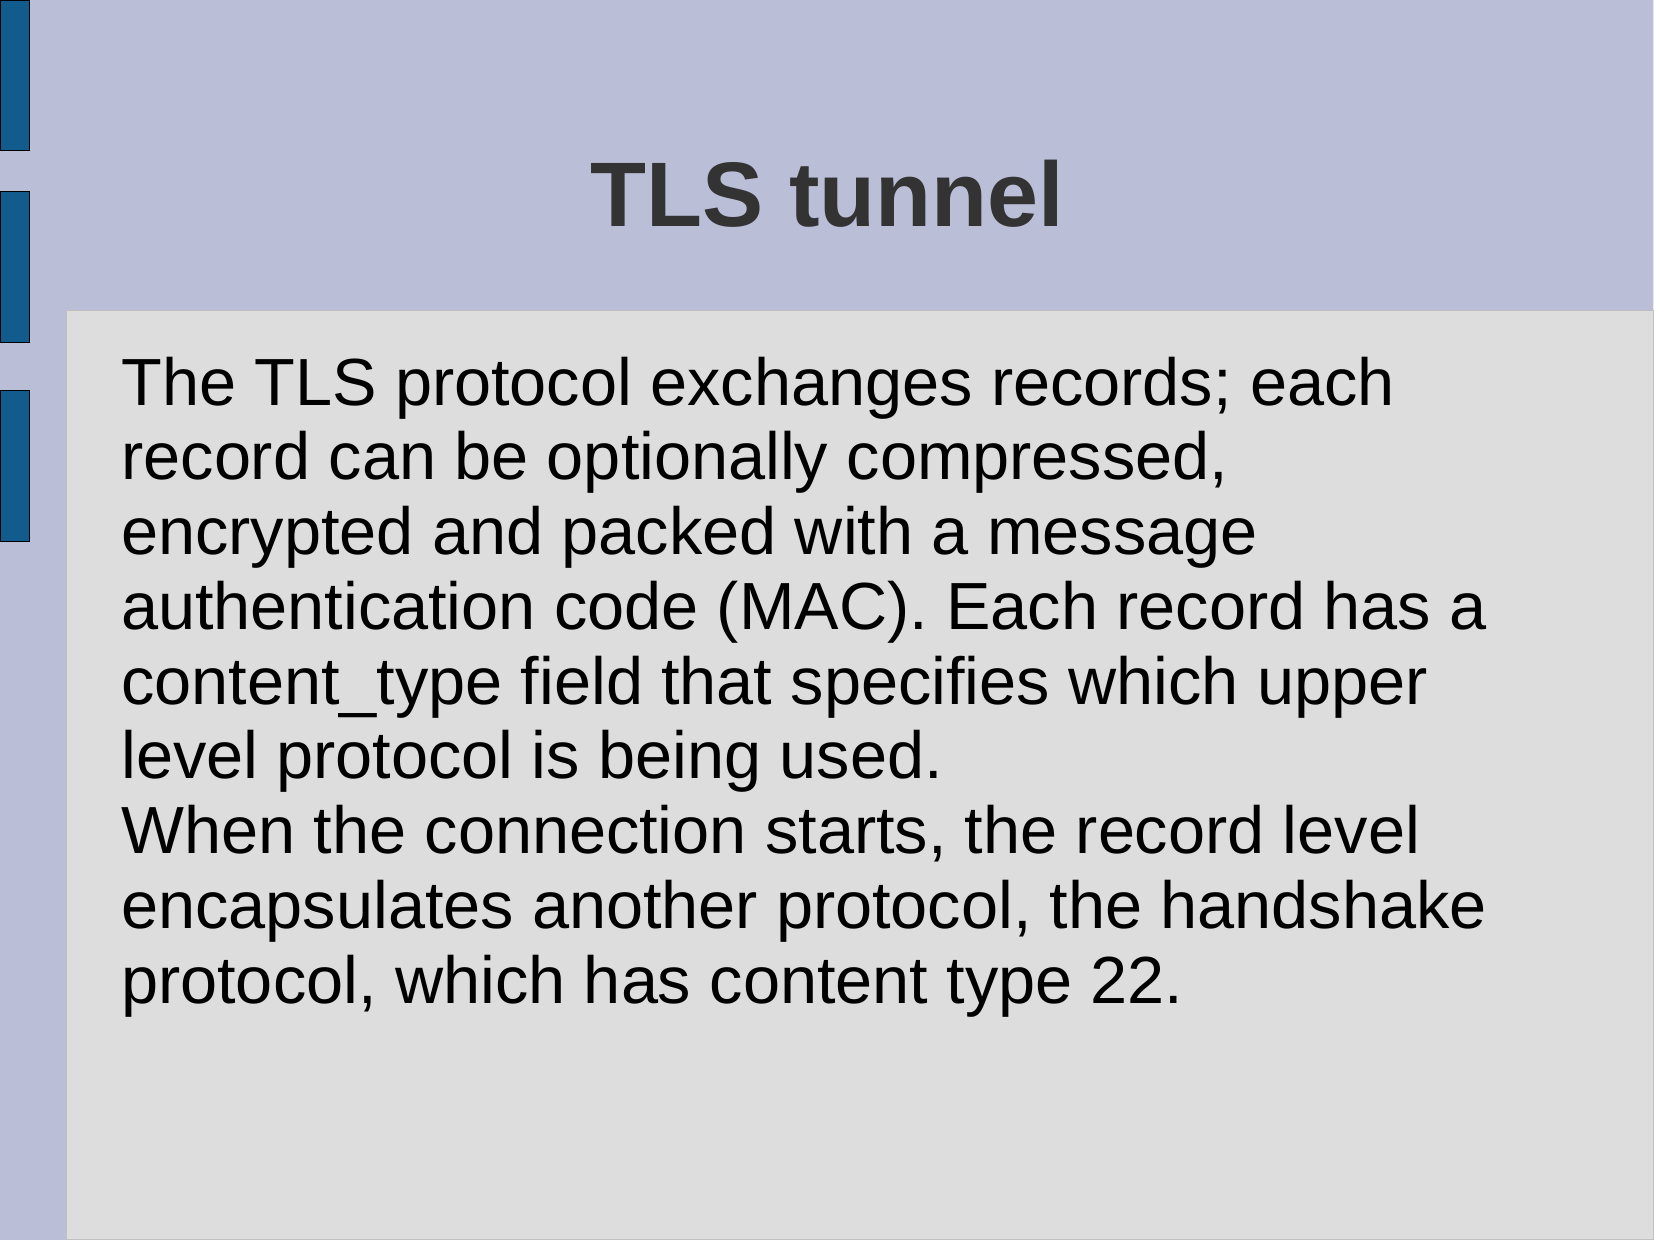

# TLS tunnel
The TLS protocol exchanges records; each record can be optionally compressed, encrypted and packed with a message authentication code (MAC). Each record has a content_type field that specifies which upper level protocol is being used.
When the connection starts, the record level encapsulates another protocol, the handshake protocol, which has content type 22.